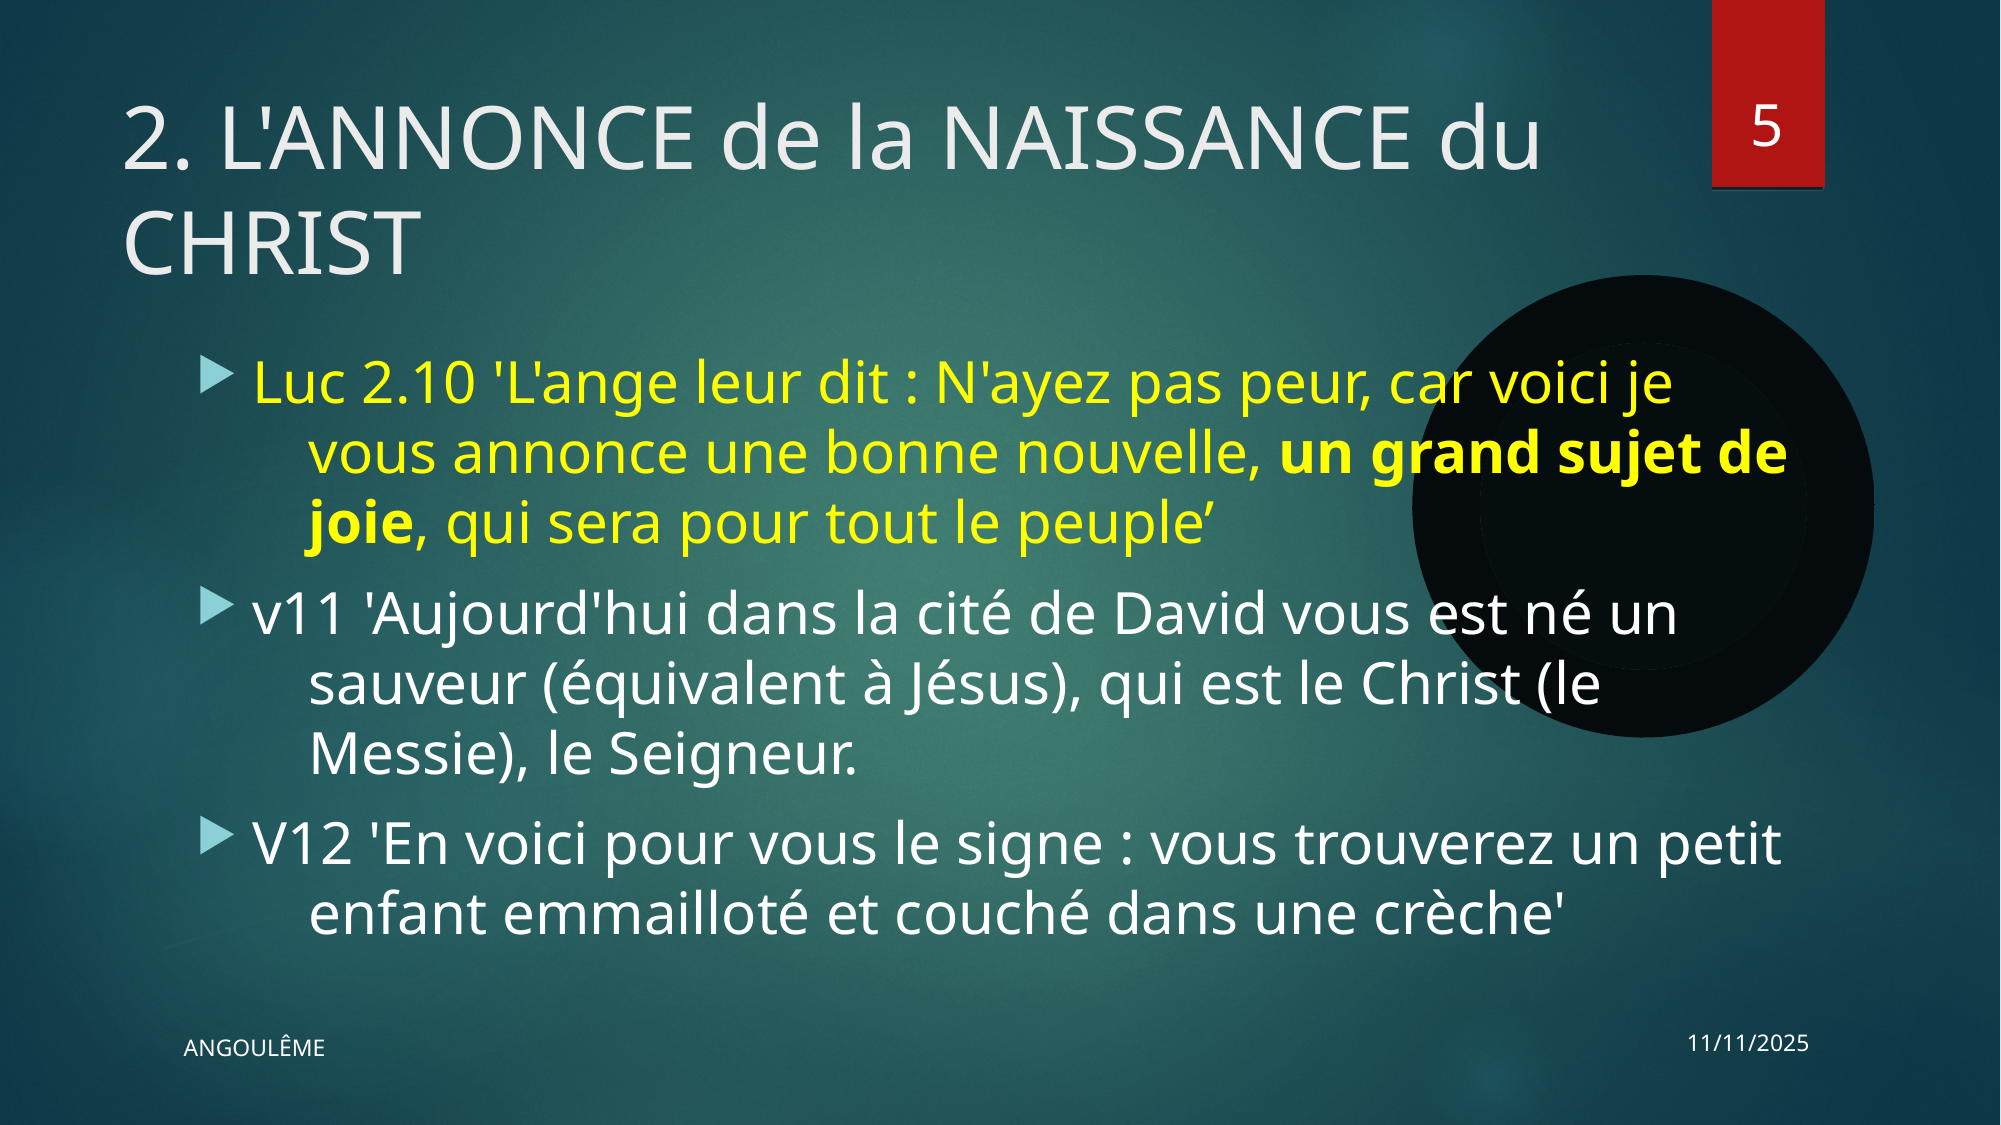

# 2. L'ANNONCE de la NAISSANCE du CHRIST
Luc 2.10 'L'ange leur dit : N'ayez pas peur, car voici je vous annonce une bonne nouvelle, un grand sujet de joie, qui sera pour tout le peuple’
v11 'Aujourd'hui dans la cité de David vous est né un sauveur (équivalent à Jésus), qui est le Christ (le Messie), le Seigneur.
V12 'En voici pour vous le signe : vous trouverez un petit enfant emmailloté et couché dans une crèche'
11/11/2025
ANGOULÊME